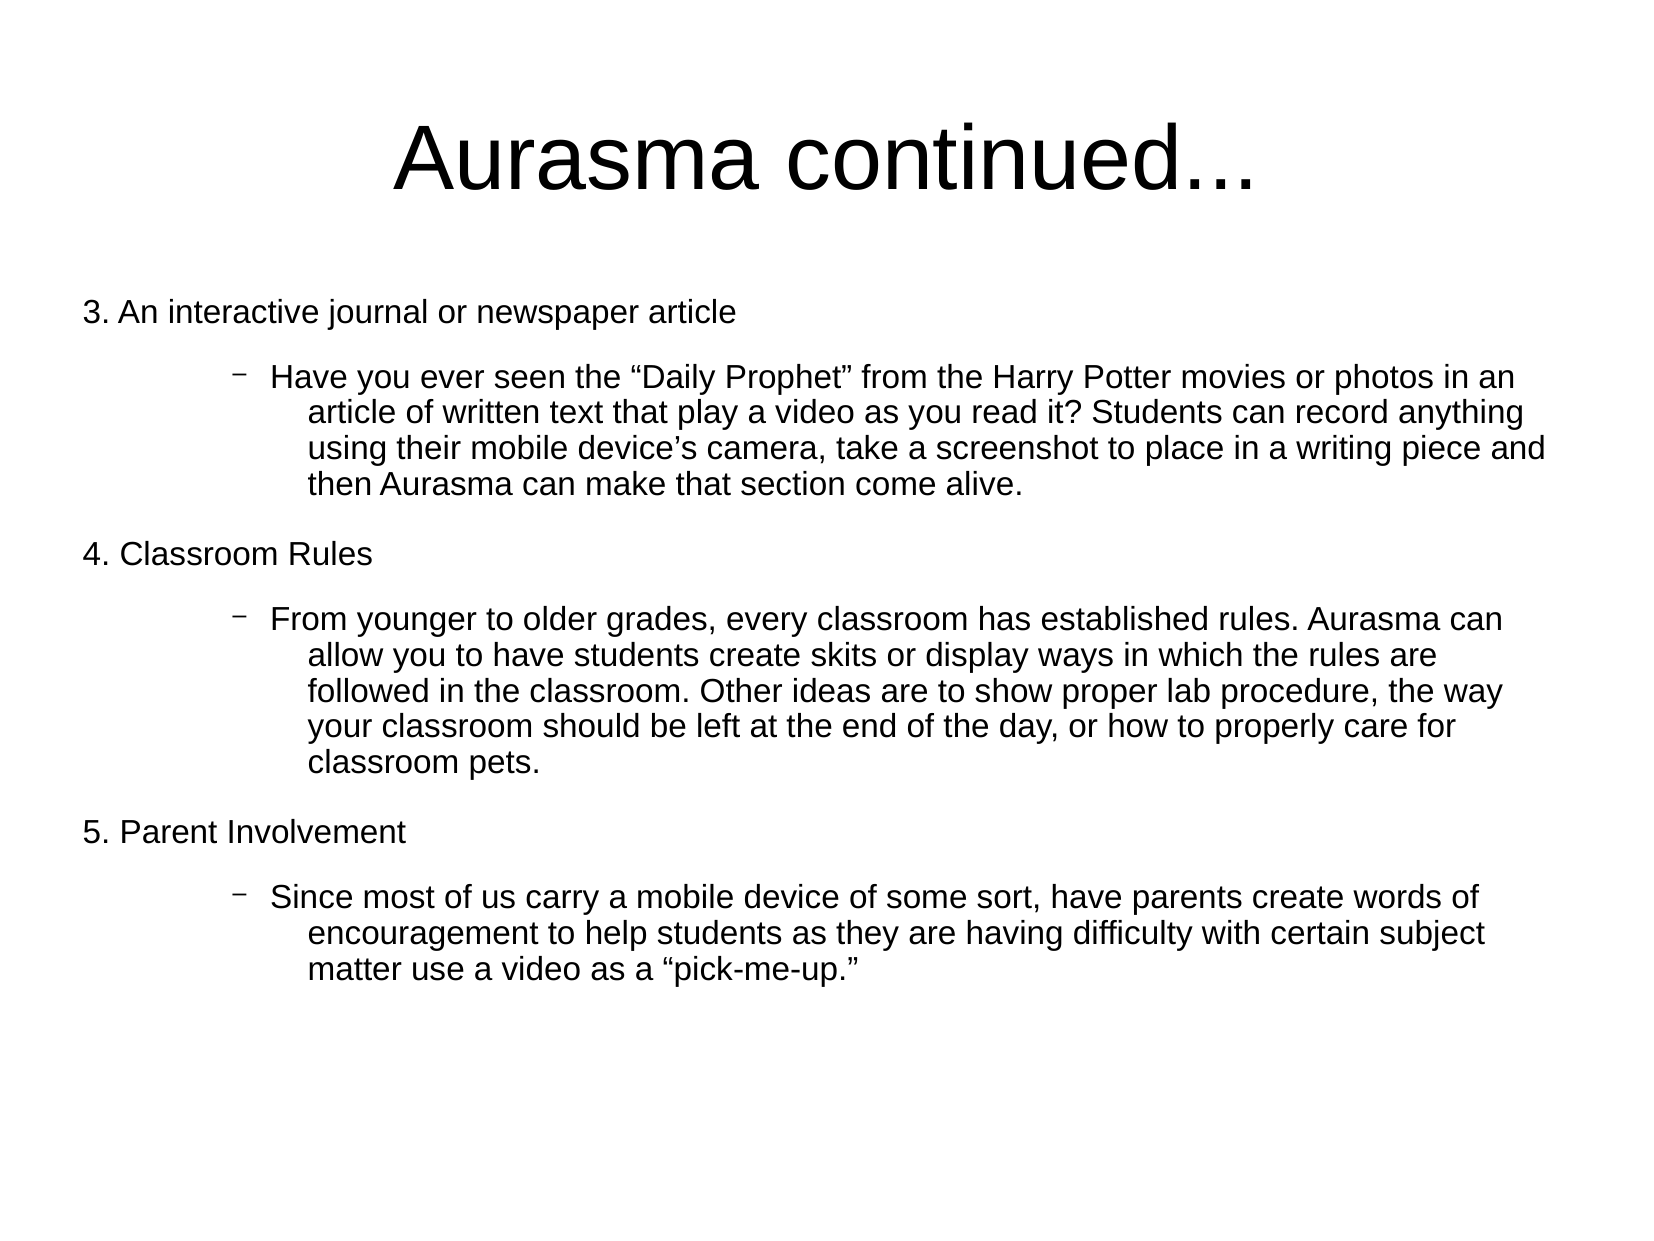

# Aurasma continued...
3. An interactive journal or newspaper article
Have you ever seen the “Daily Prophet” from the Harry Potter movies or photos in an article of written text that play a video as you read it? Students can record anything using their mobile device’s camera, take a screenshot to place in a writing piece and then Aurasma can make that section come alive.
4. Classroom Rules
From younger to older grades, every classroom has established rules. Aurasma can allow you to have students create skits or display ways in which the rules are followed in the classroom. Other ideas are to show proper lab procedure, the way your classroom should be left at the end of the day, or how to properly care for classroom pets.
5. Parent Involvement
Since most of us carry a mobile device of some sort, have parents create words of encouragement to help students as they are having difficulty with certain subject matter use a video as a “pick-me-up.”